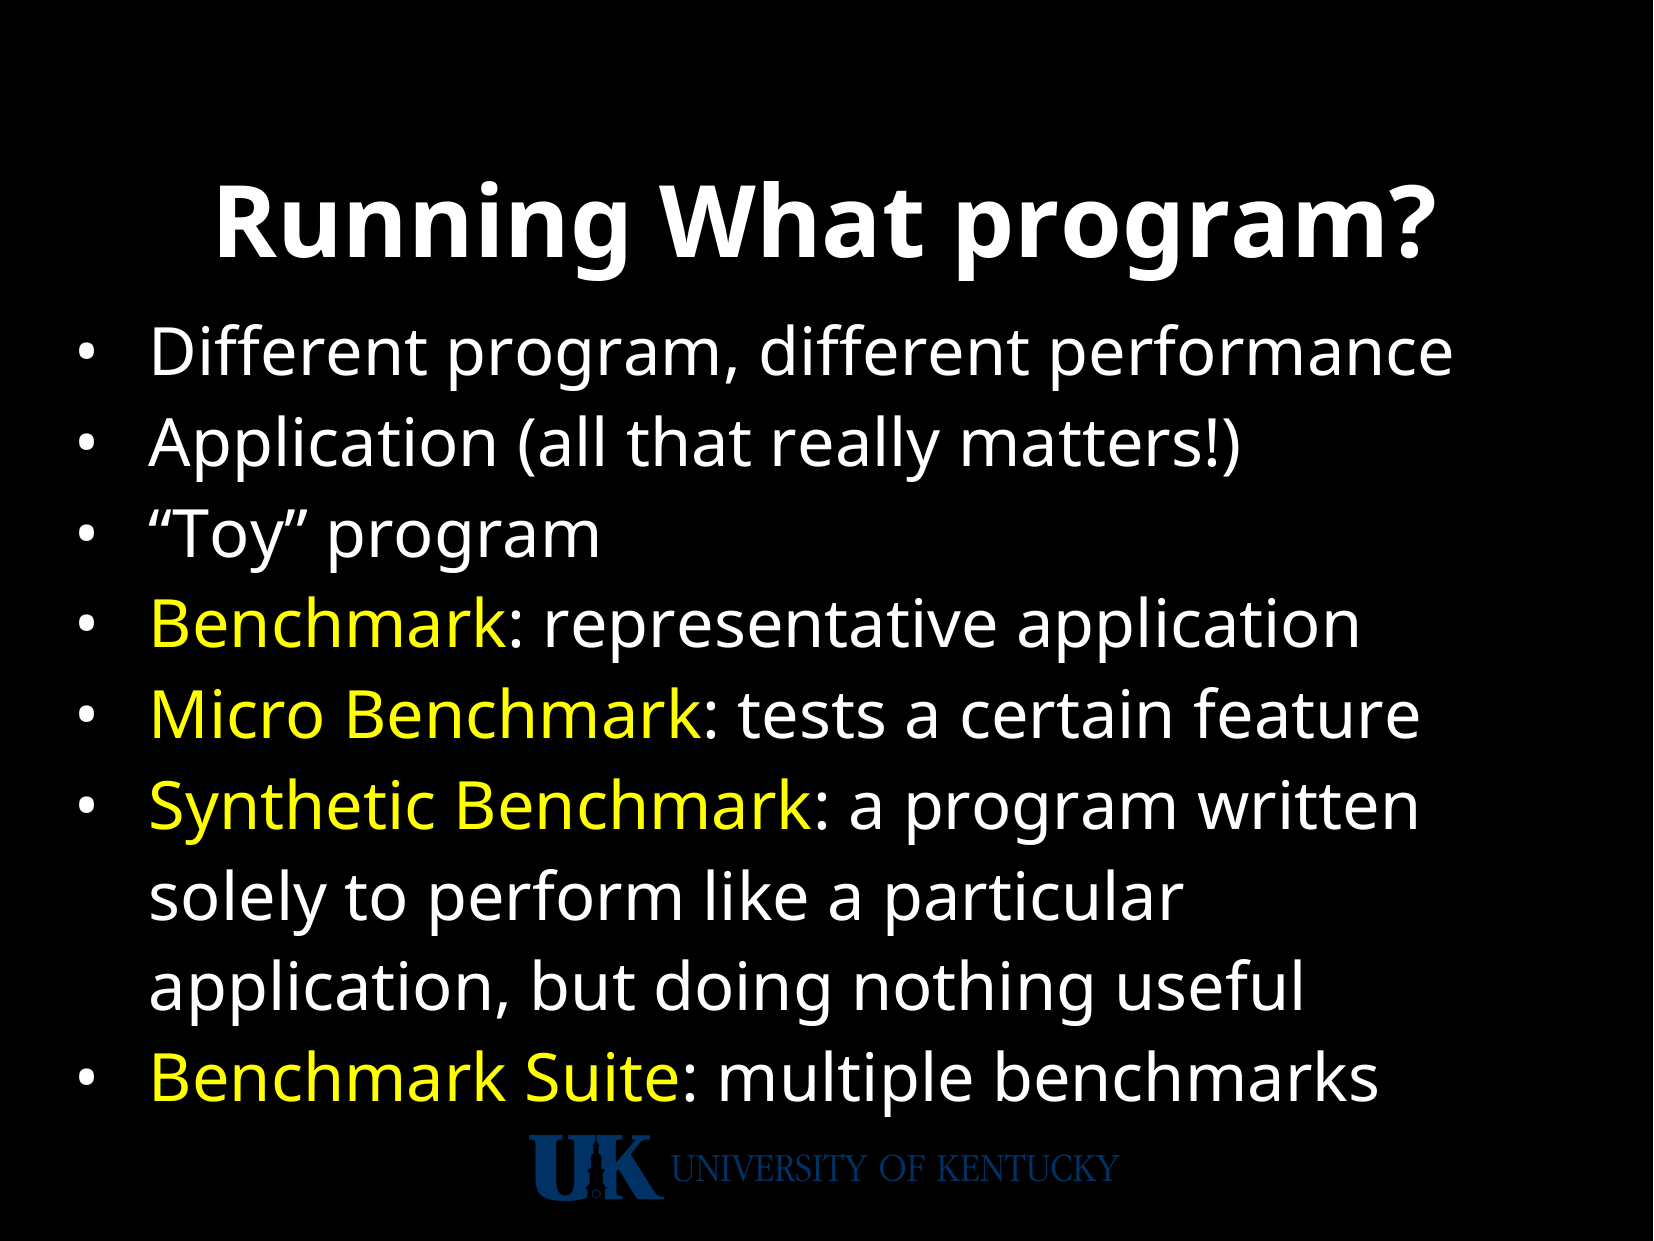

# Running What program?
•	Different program, different performance
•	Application (all that really matters!)
•	“Toy” program
•	Benchmark: representative application
•	Micro Benchmark: tests a certain feature
•	Synthetic Benchmark: a program written
	solely to perform like a particular
	application, but doing nothing useful
•	Benchmark Suite: multiple benchmarks